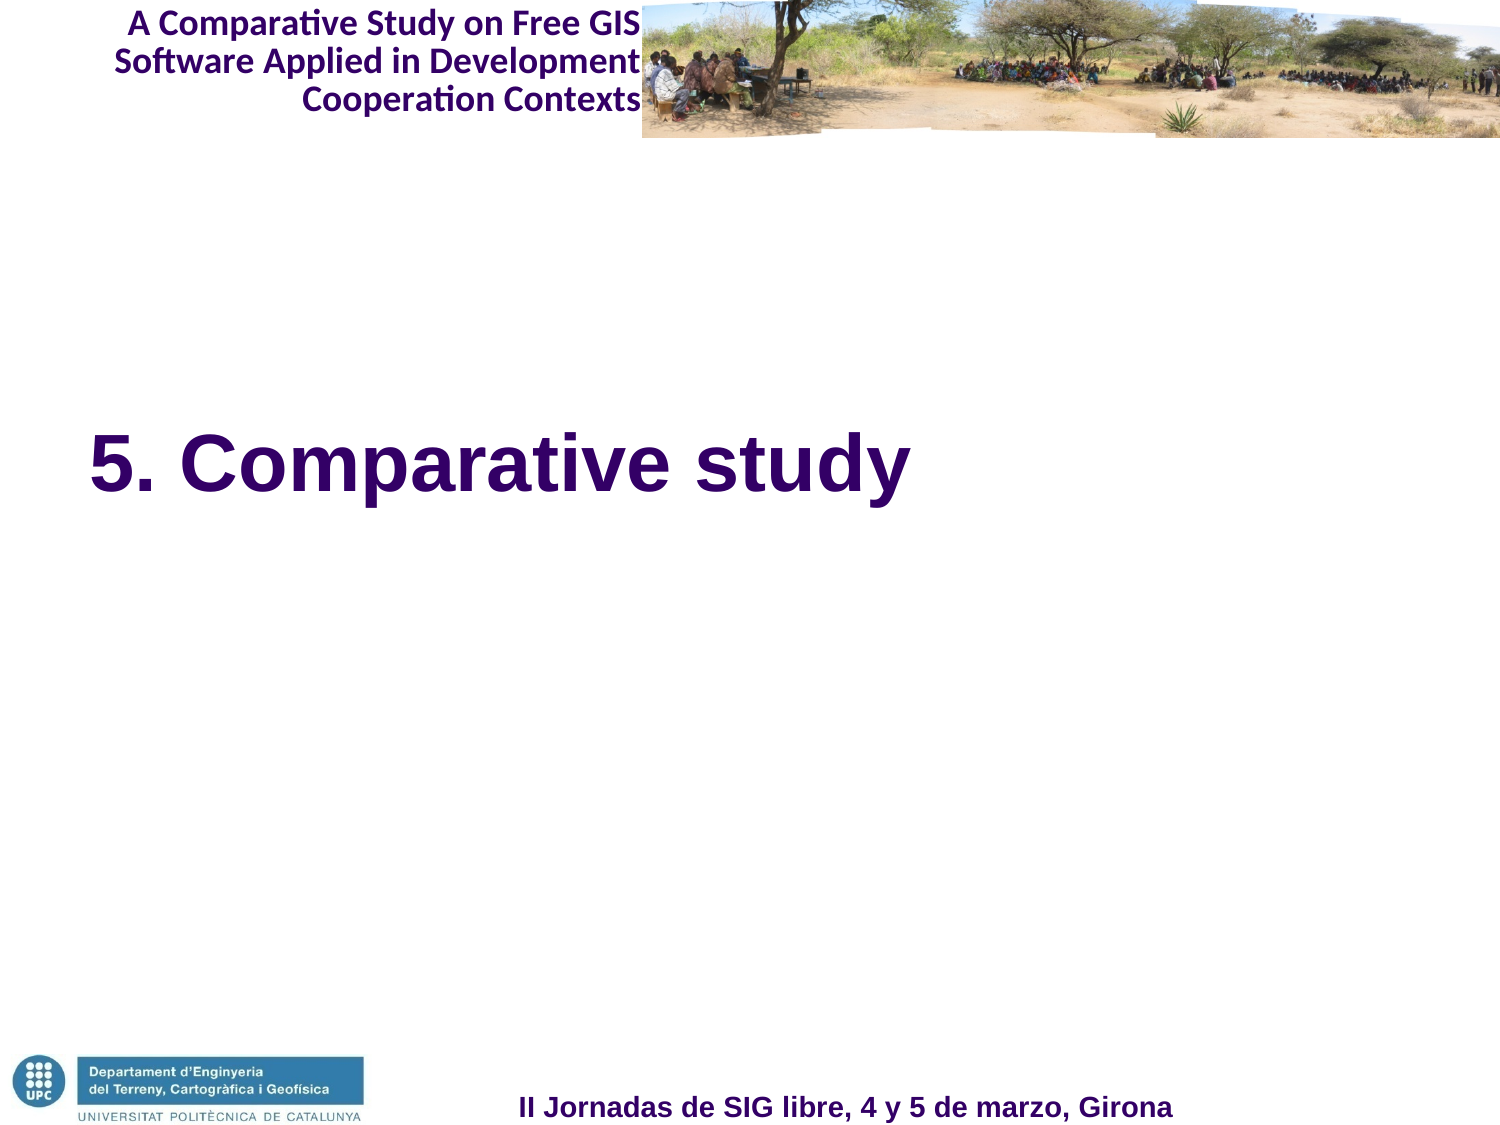

# 5. Comparative study
II Jornadas de SIG libre, 4 y 5 de marzo, Girona